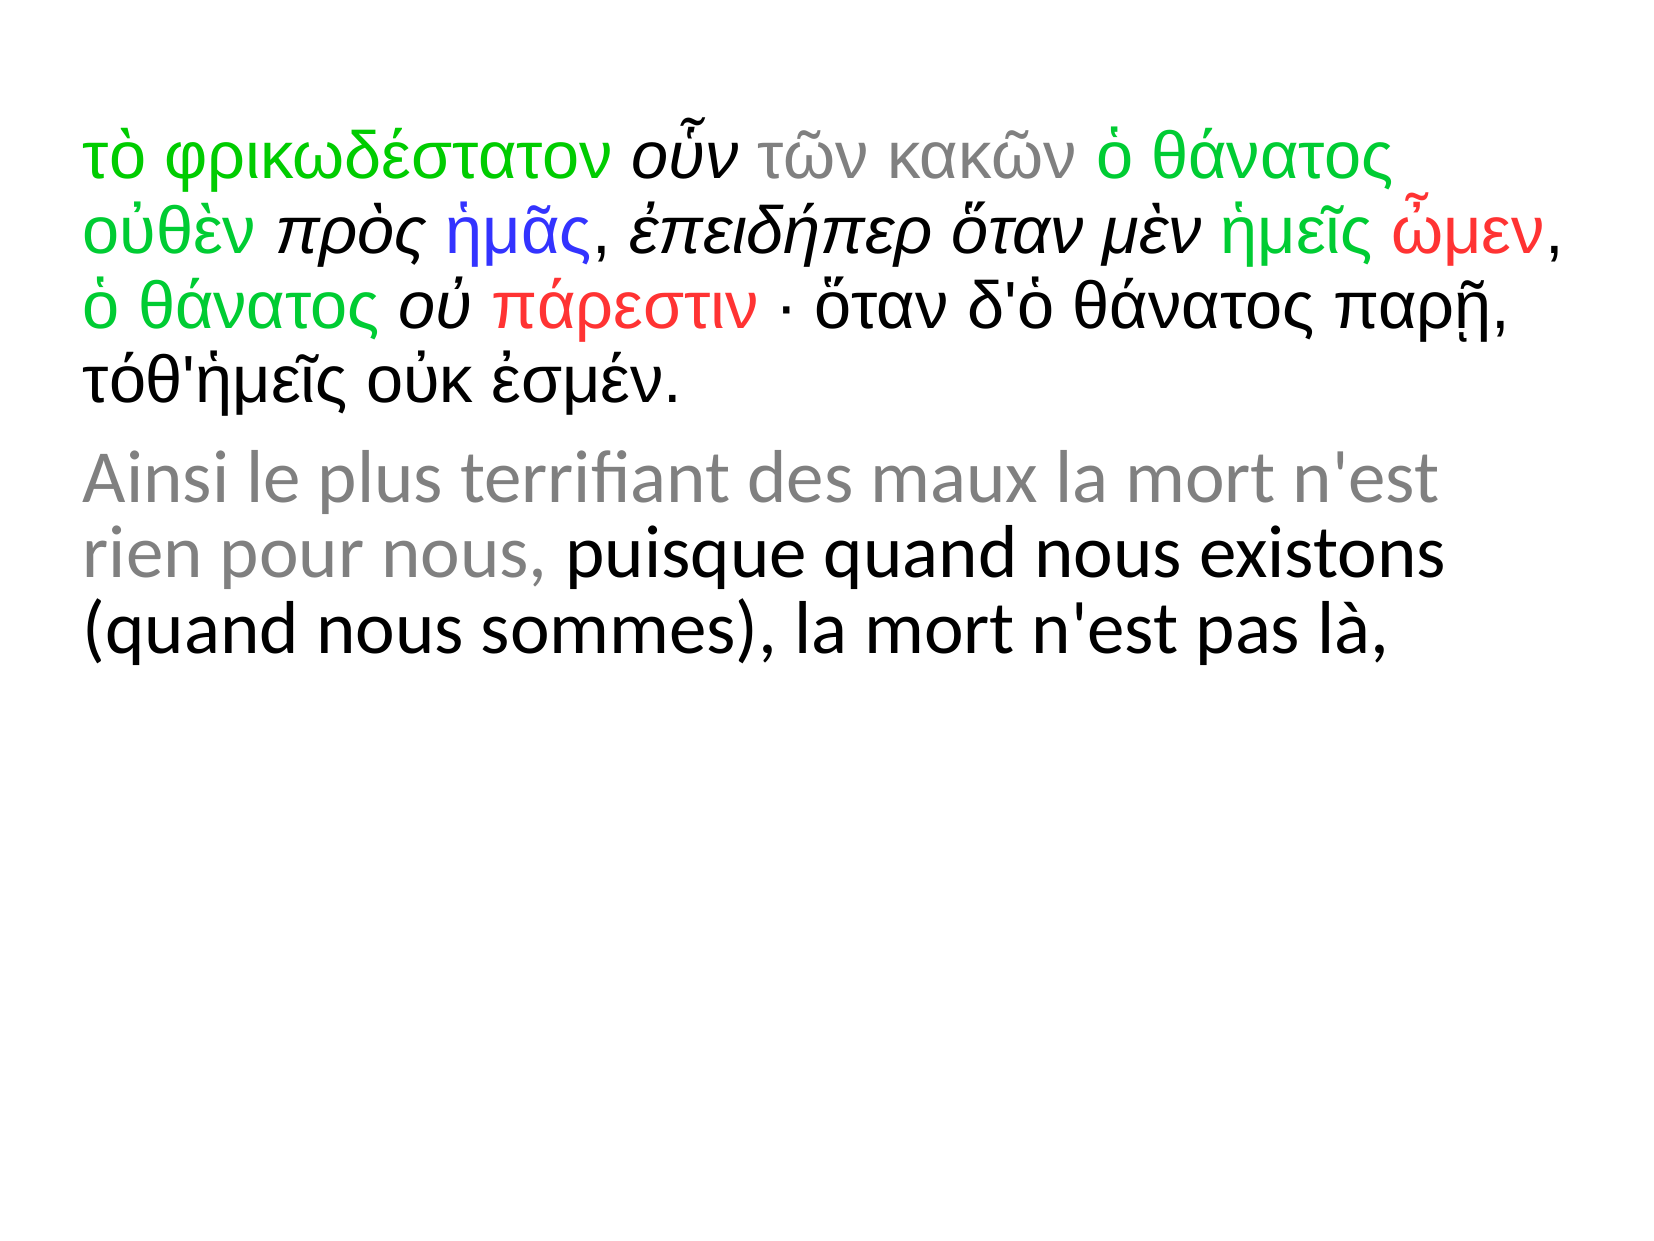

# τὸ φρικωδέστατον οὗν τῶν κακῶν ὁ θάνατος οὐθὲν πρὸς ἡμᾶς, ἐπειδήπερ ὅταν μὲν ἡμεῖς ὦμεν, ὁ θάνατος οὐ πάρεστιν · ὅταν δ'ὁ θάνατος παρῇ, τόθ'ἡμεῖς οὐκ ἐσμέν.
Ainsi le plus terrifiant des maux la mort n'est rien pour nous, puisque quand nous existons (quand nous sommes), la mort n'est pas là,